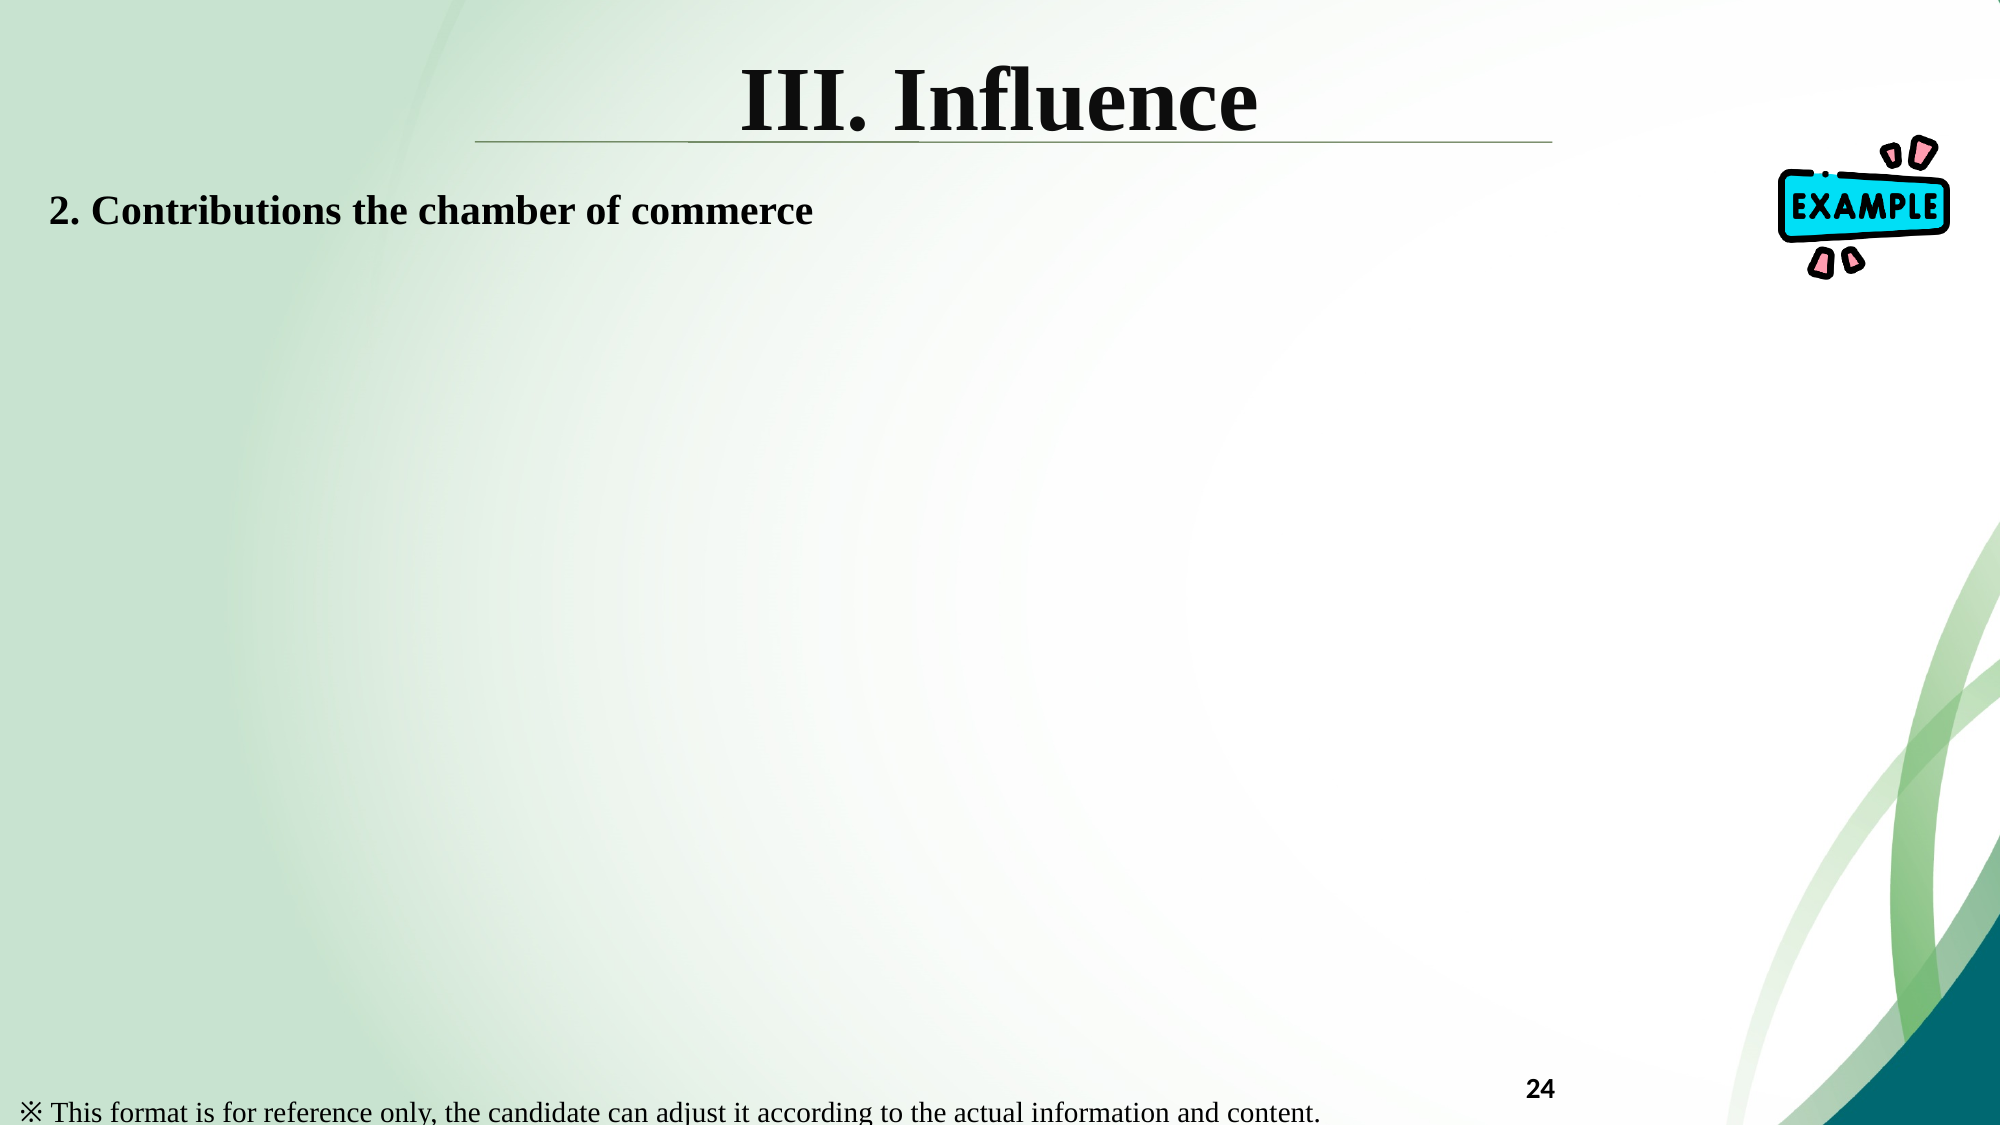

# III. Influence
2. Contributions the chamber of commerce
24
※ This format is for reference only, the candidate can adjust it according to the actual information and content.